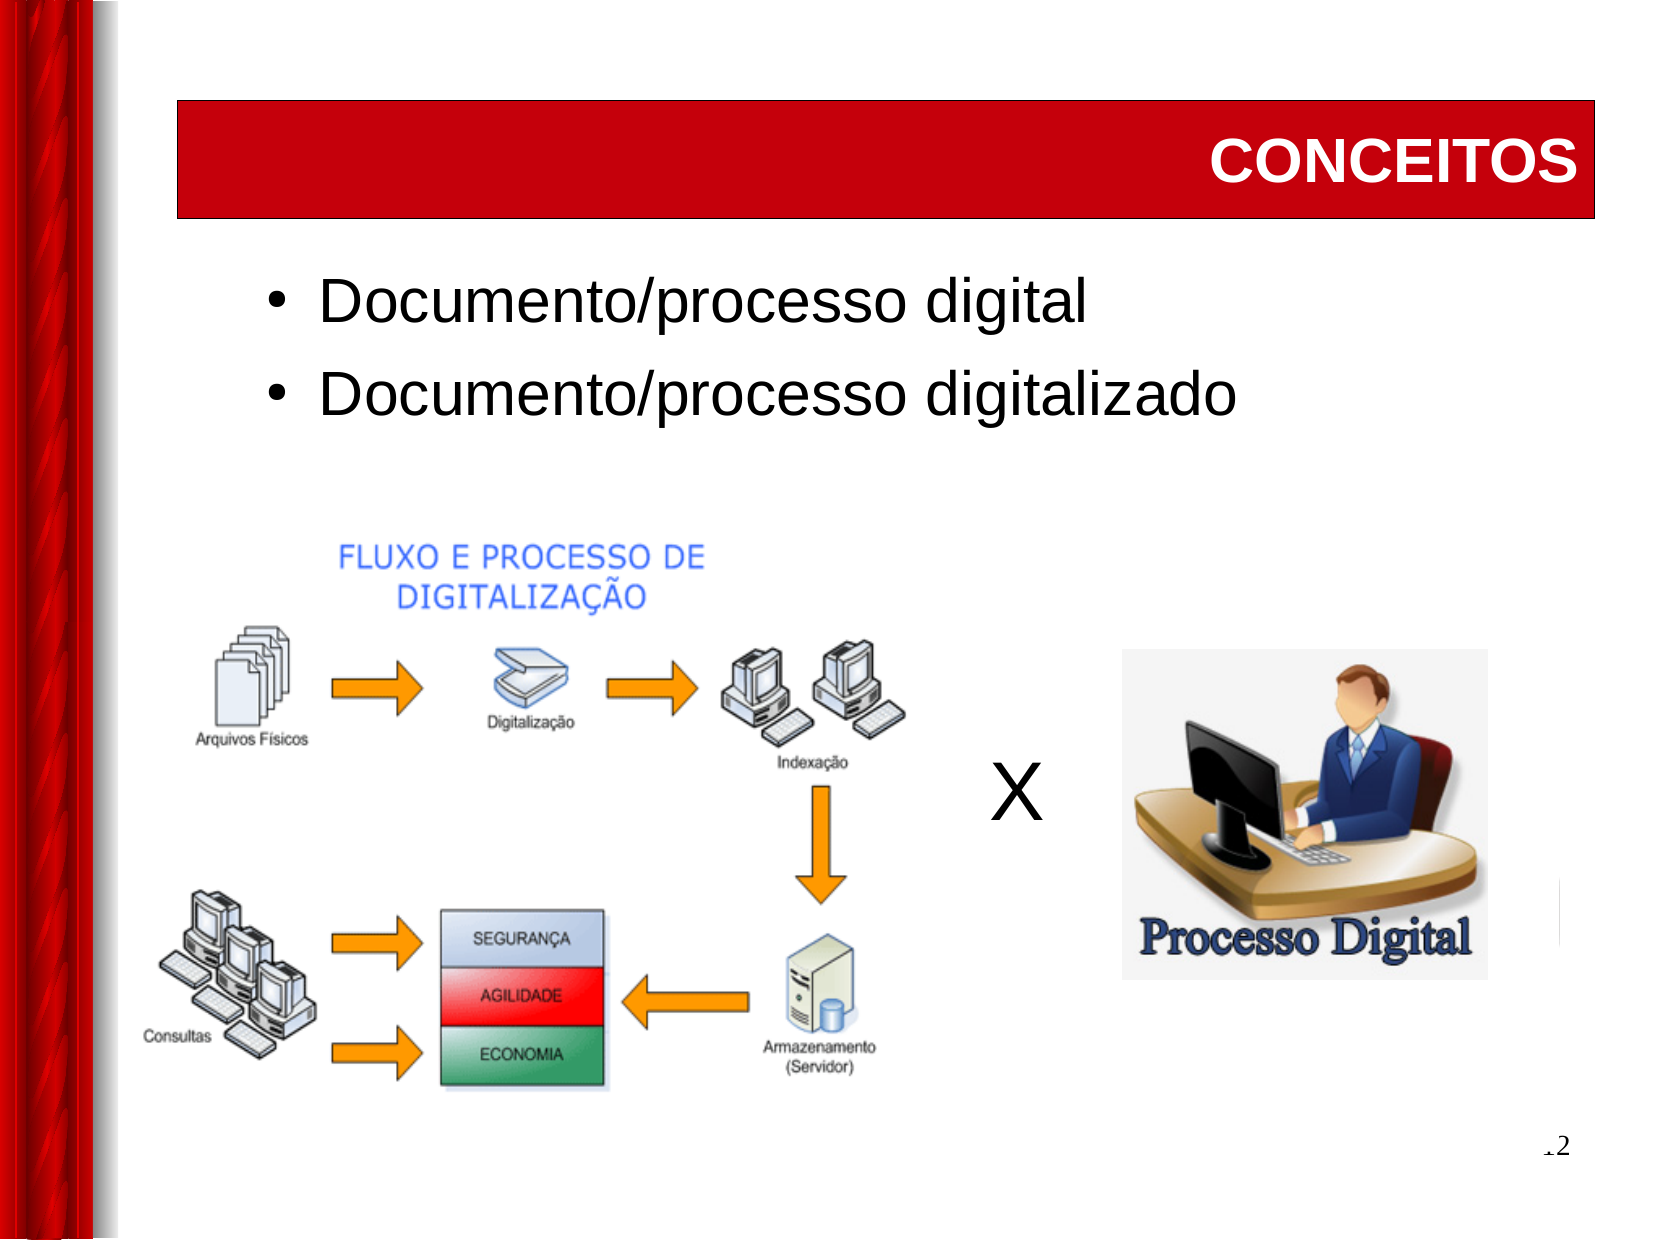

CONCEITOS
# Documento/processo digital
Documento/processo digitalizado
X
12